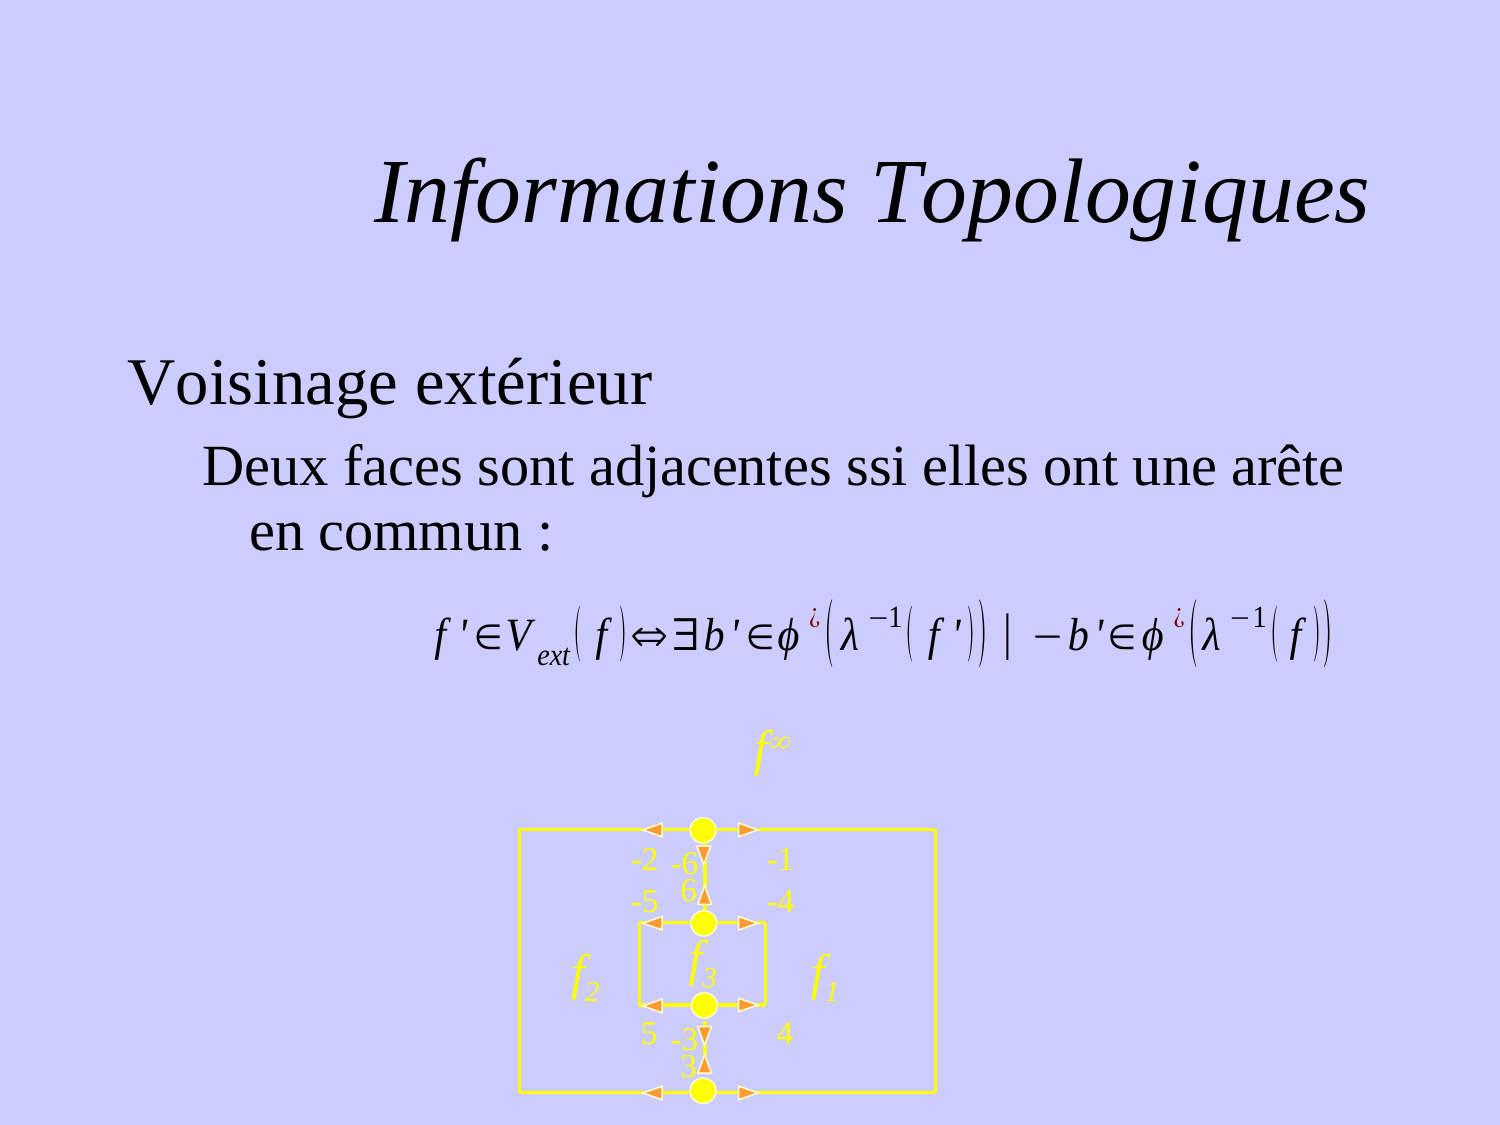

# Informations Topologiques
Voisinage extérieur
Deux faces sont adjacentes ssi elles ont une arête en commun :
f
-2
-1
-6
6
-5
-4
f3
f2
f1
5
4
-3
3